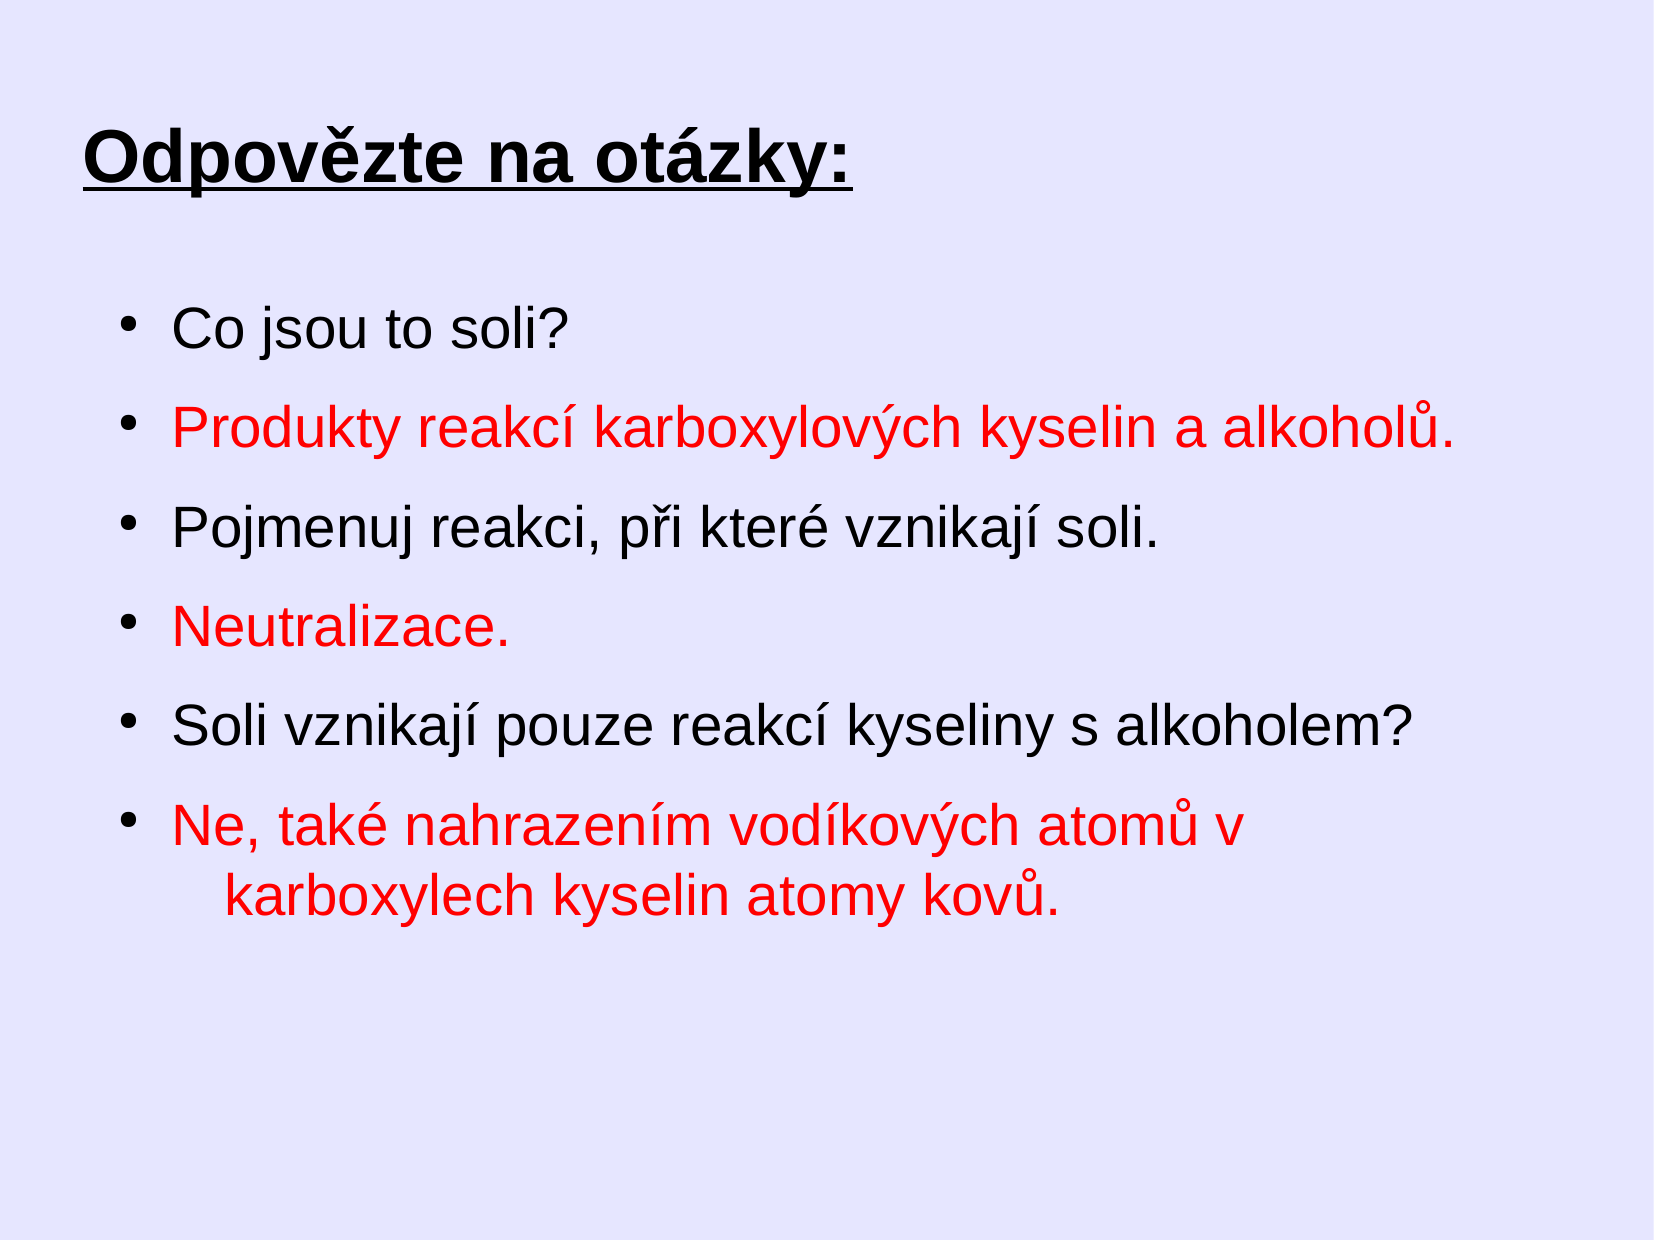

# Odpovězte na otázky:
Co jsou to soli?
Produkty reakcí karboxylových kyselin a alkoholů.
Pojmenuj reakci, při které vznikají soli.
Neutralizace.
Soli vznikají pouze reakcí kyseliny s alkoholem?
Ne, také nahrazením vodíkových atomů v karboxylech kyselin atomy kovů.